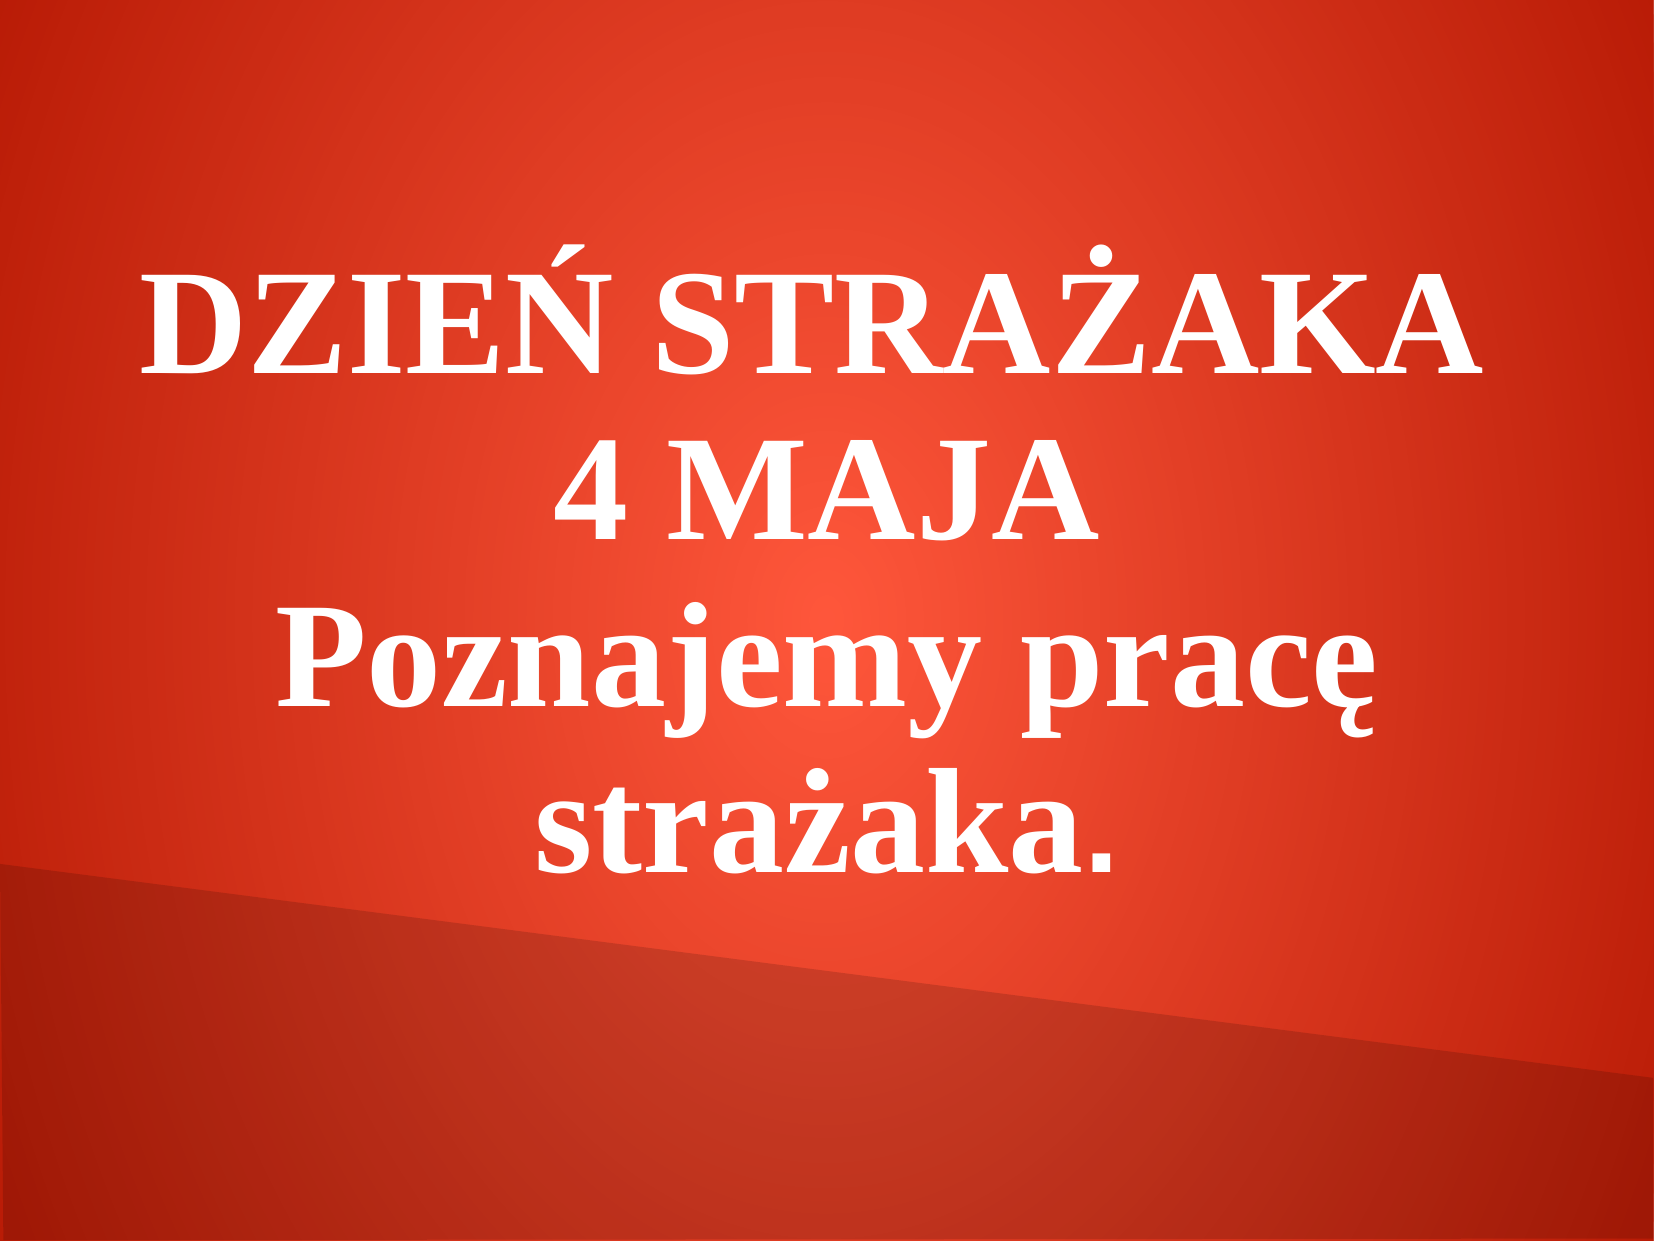

# DZIEŃ STRAŻAKA 4 MAJA Poznajemy pracę strażaka.